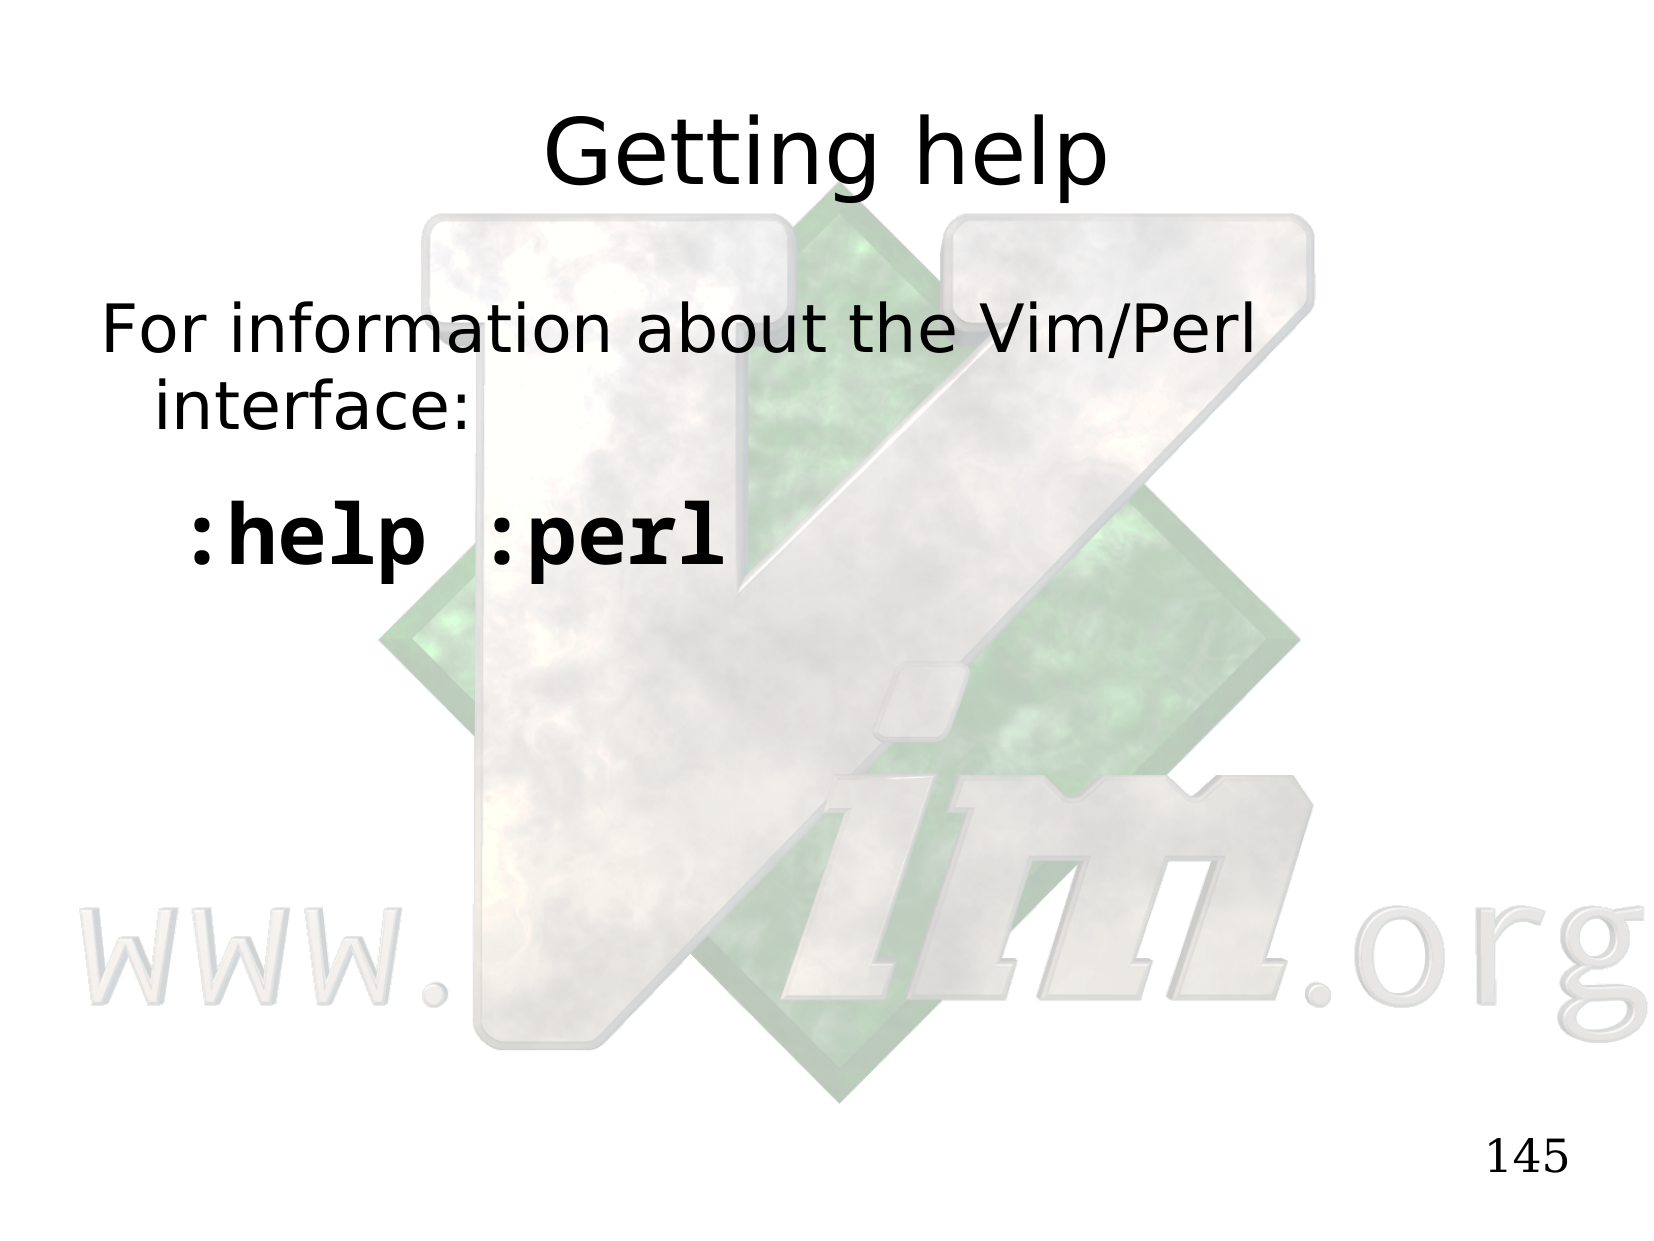

# Getting help
For information about the Vim/Perl interface:
:help :perl
145